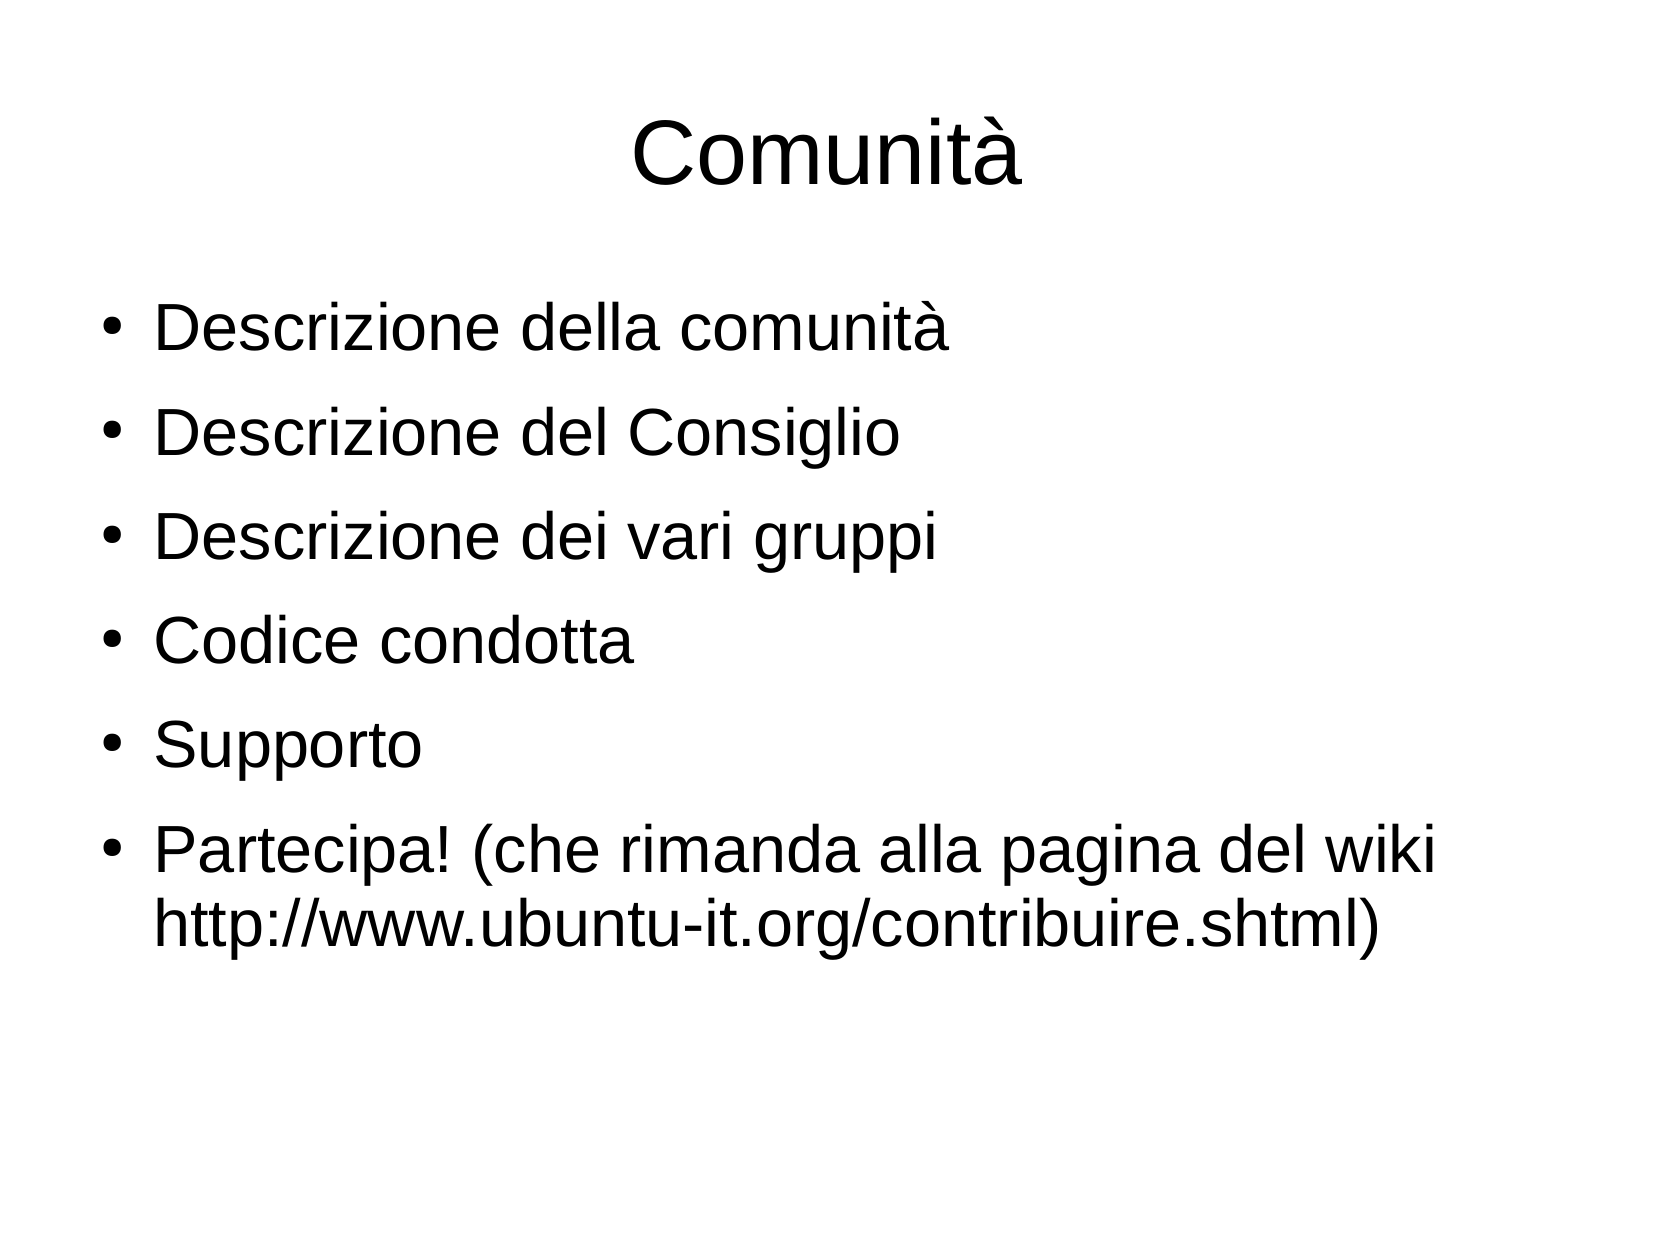

# Comunità
Descrizione della comunità
Descrizione del Consiglio
Descrizione dei vari gruppi
Codice condotta
Supporto
Partecipa! (che rimanda alla pagina del wiki http://www.ubuntu-it.org/contribuire.shtml)